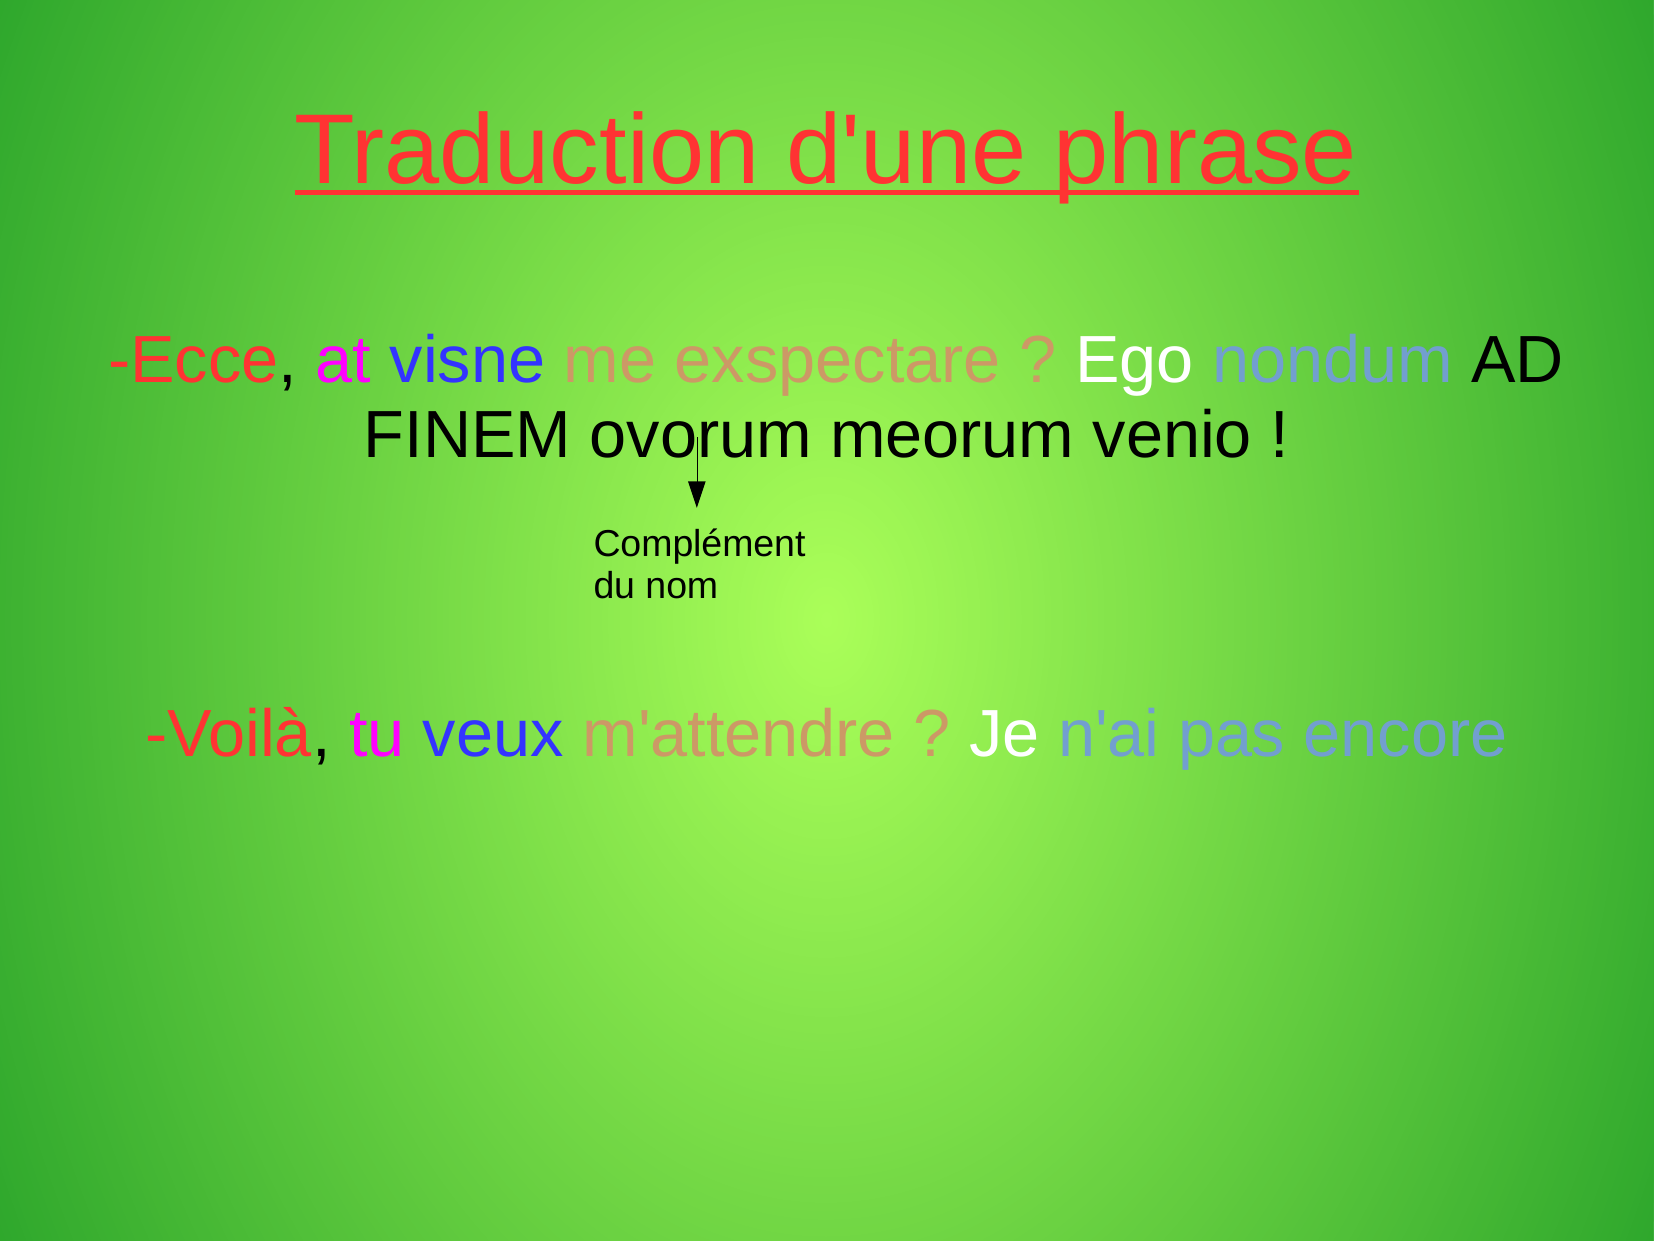

# Traduction d'une phrase
 -Ecce, at visne me exspectare ? Ego nondum AD FINEM ovorum meorum venio !
-Voilà, tu veux m'attendre ? Je n'ai pas encore
Complément du nom